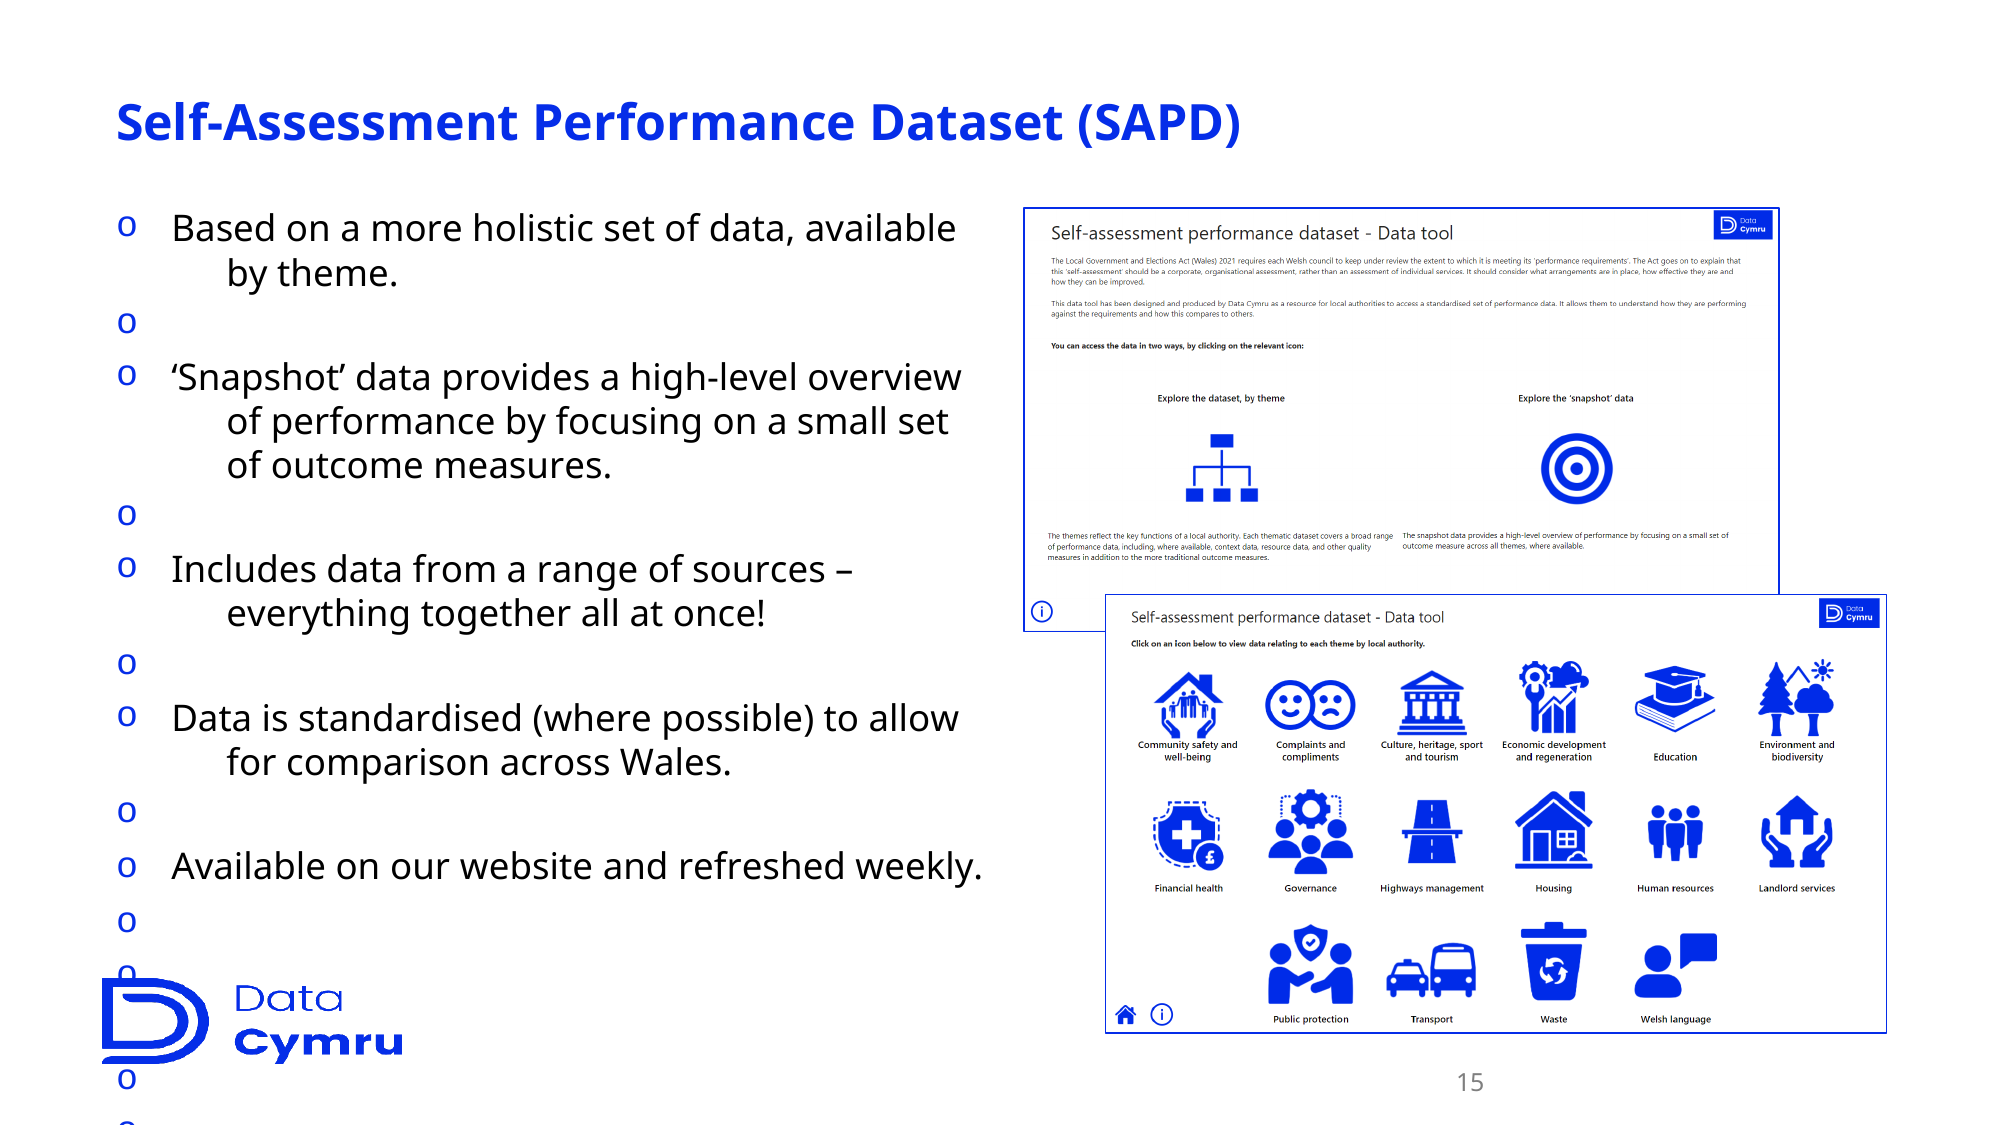

# Self-Assessment Performance Dataset (SAPD)
Based on a more holistic set of data, available by theme.
‘Snapshot’ data provides a high-level overview of performance by focusing on a small set of outcome measures.
Includes data from a range of sources – everything together all at once!
Data is standardised (where possible) to allow for comparison across Wales.
Available on our website and refreshed weekly.